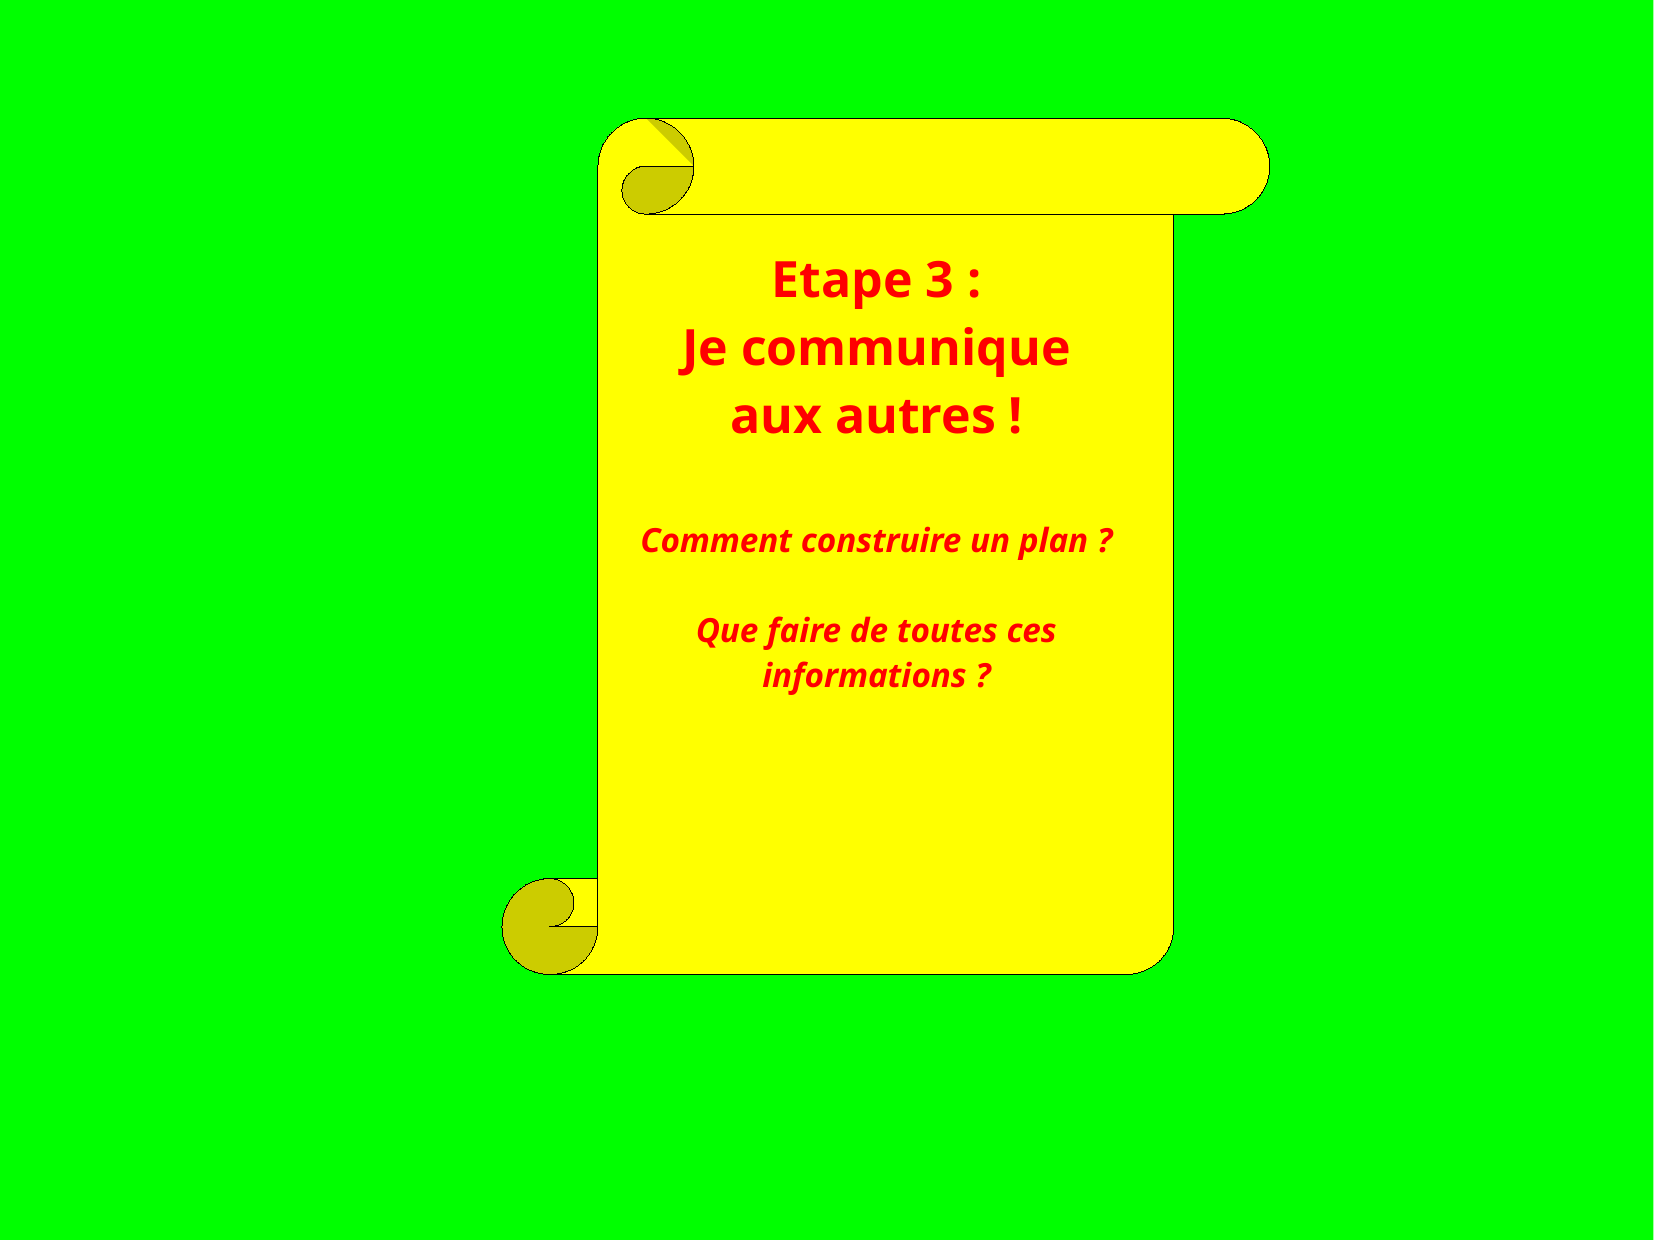

Etape 3 :
Je communique aux autres !
Comment construire un plan ?
Que faire de toutes ces informations ?